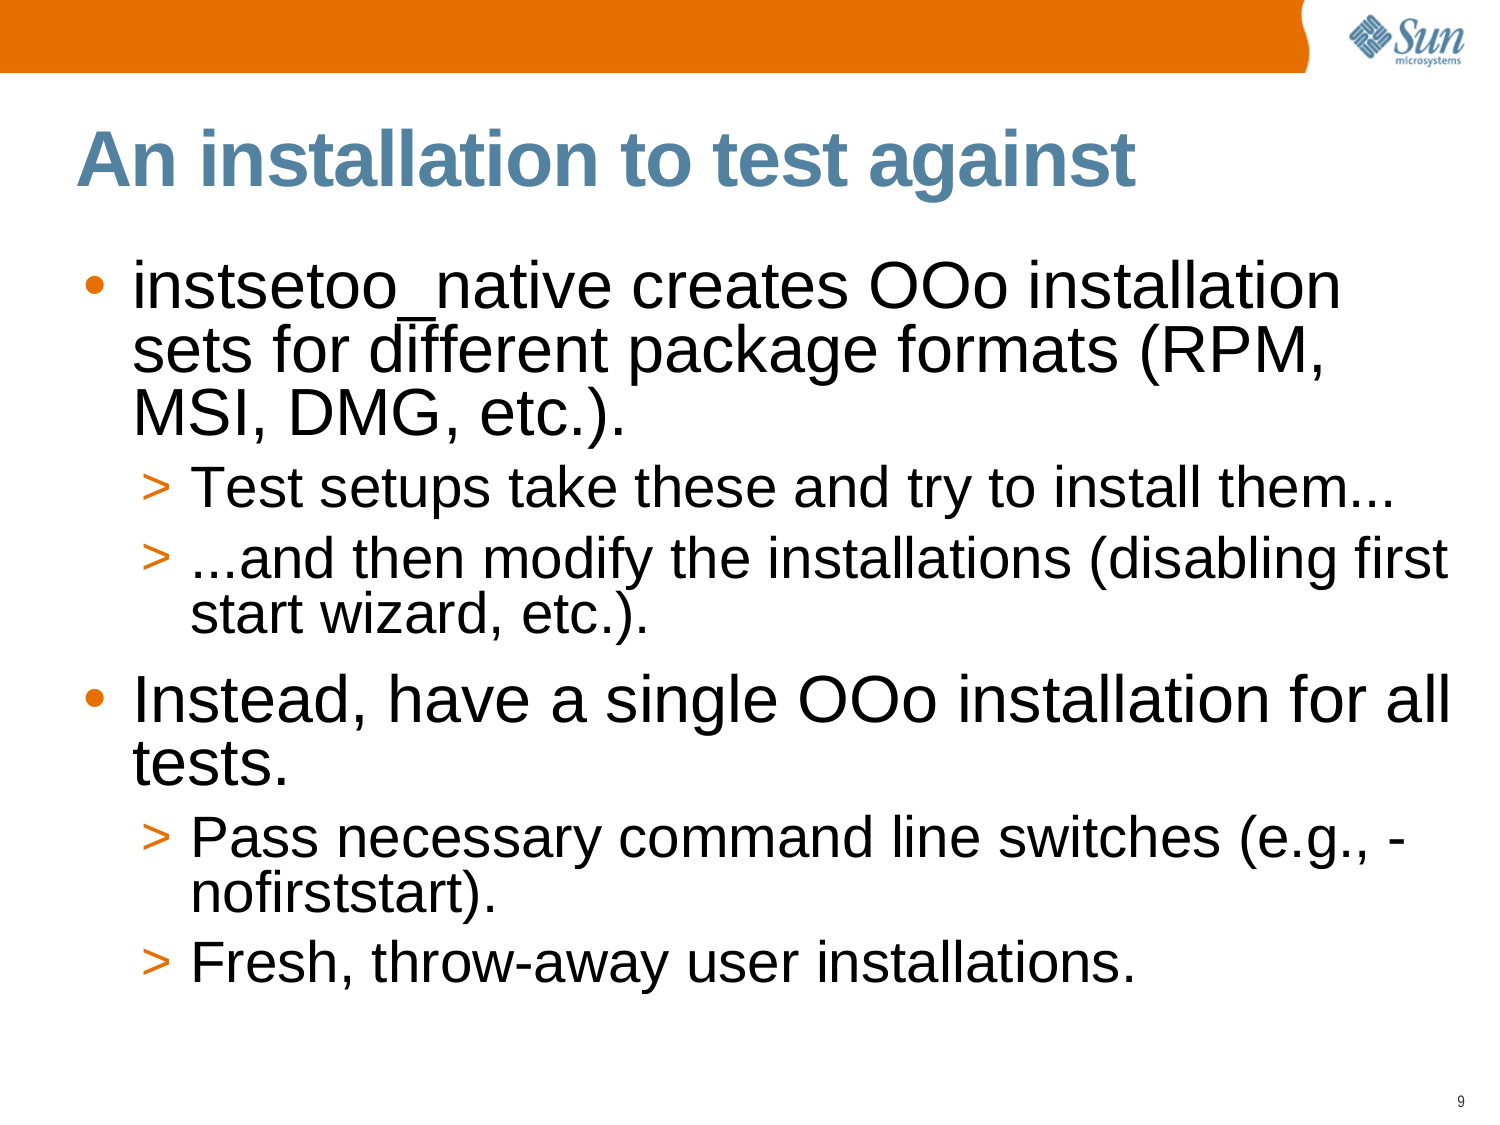

# An installation to test against
instsetoo_native creates OOo installation sets for different package formats (RPM, MSI, DMG, etc.).
Test setups take these and try to install them...
...and then modify the installations (disabling first start wizard, etc.).
Instead, have a single OOo installation for all tests.
Pass necessary command line switches (e.g., -nofirststart).
Fresh, throw-away user installations.